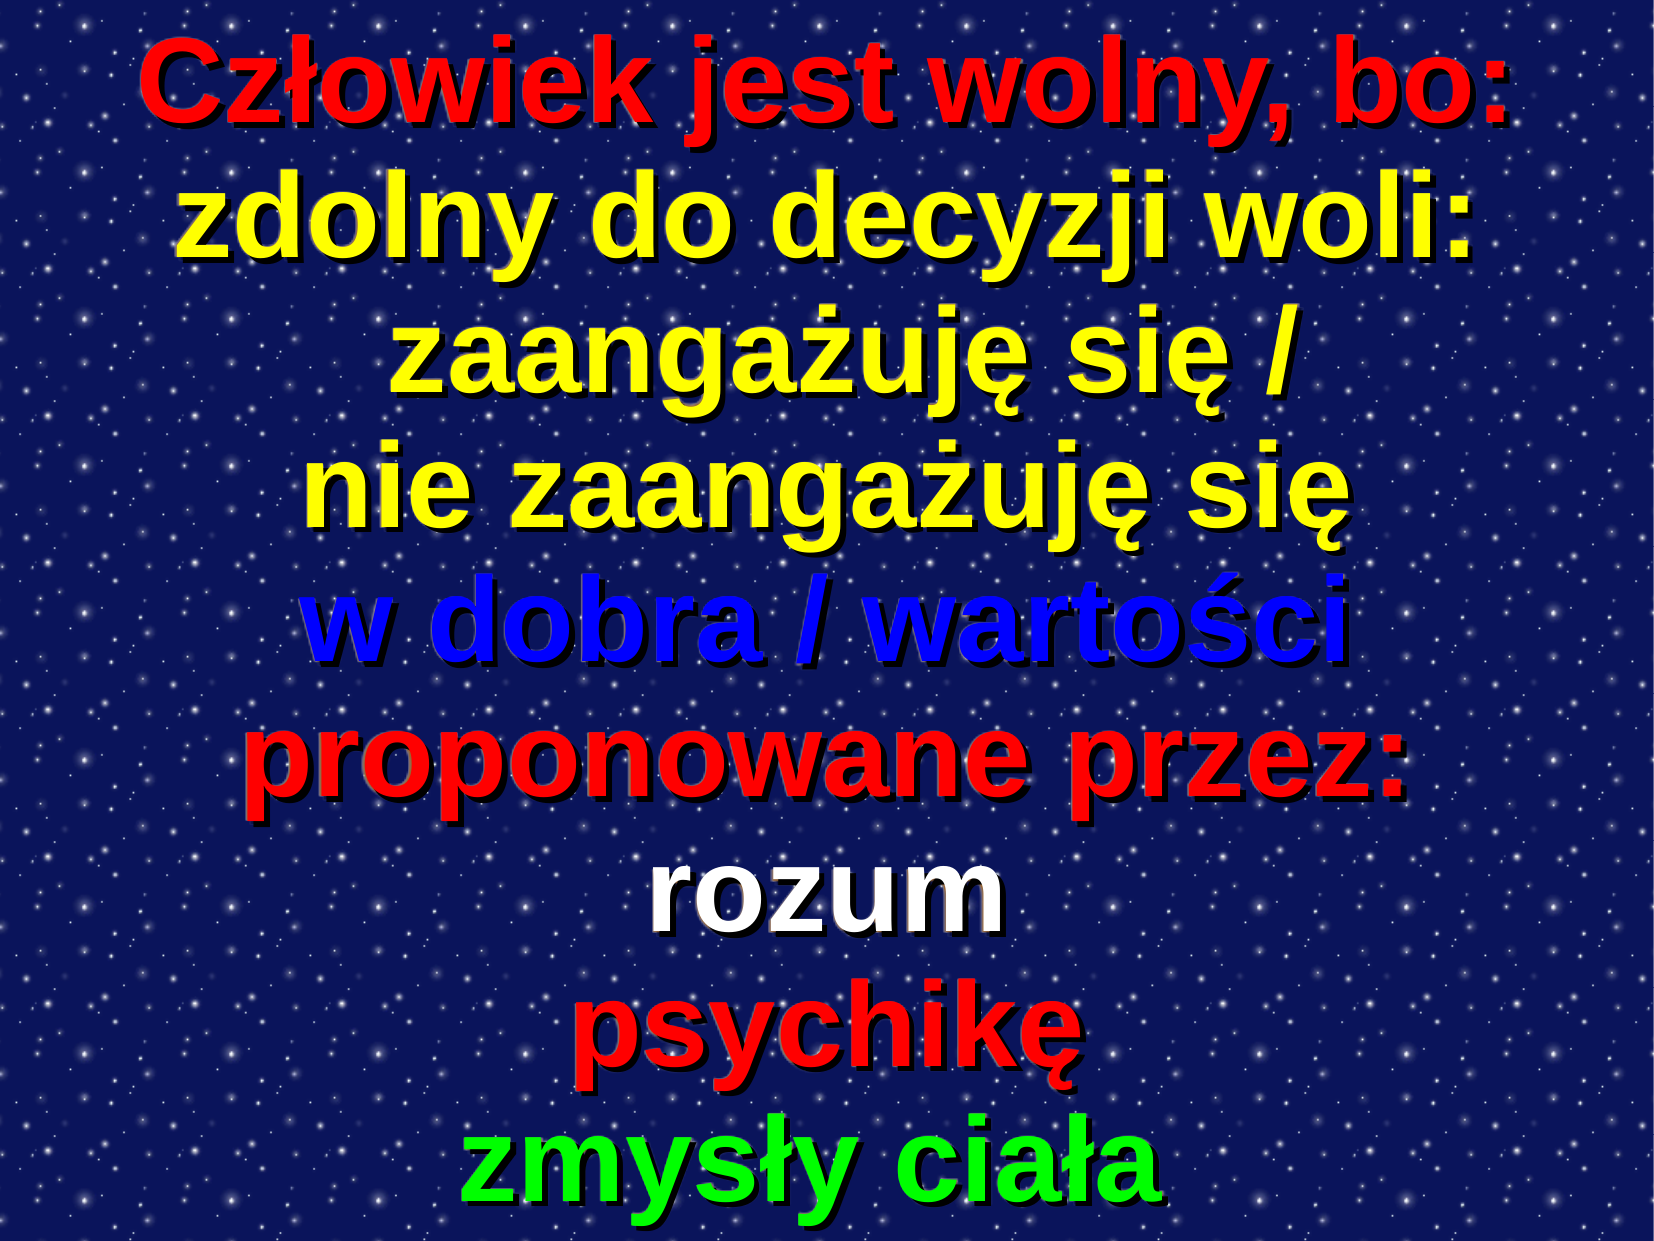

# Człowiek jest wolny, bo:
zdolny do decyzji woli:
 zaangażuję się / nie zaangażuję się
w dobra / wartości
proponowane przez:
rozum
psychikę
zmysły ciała